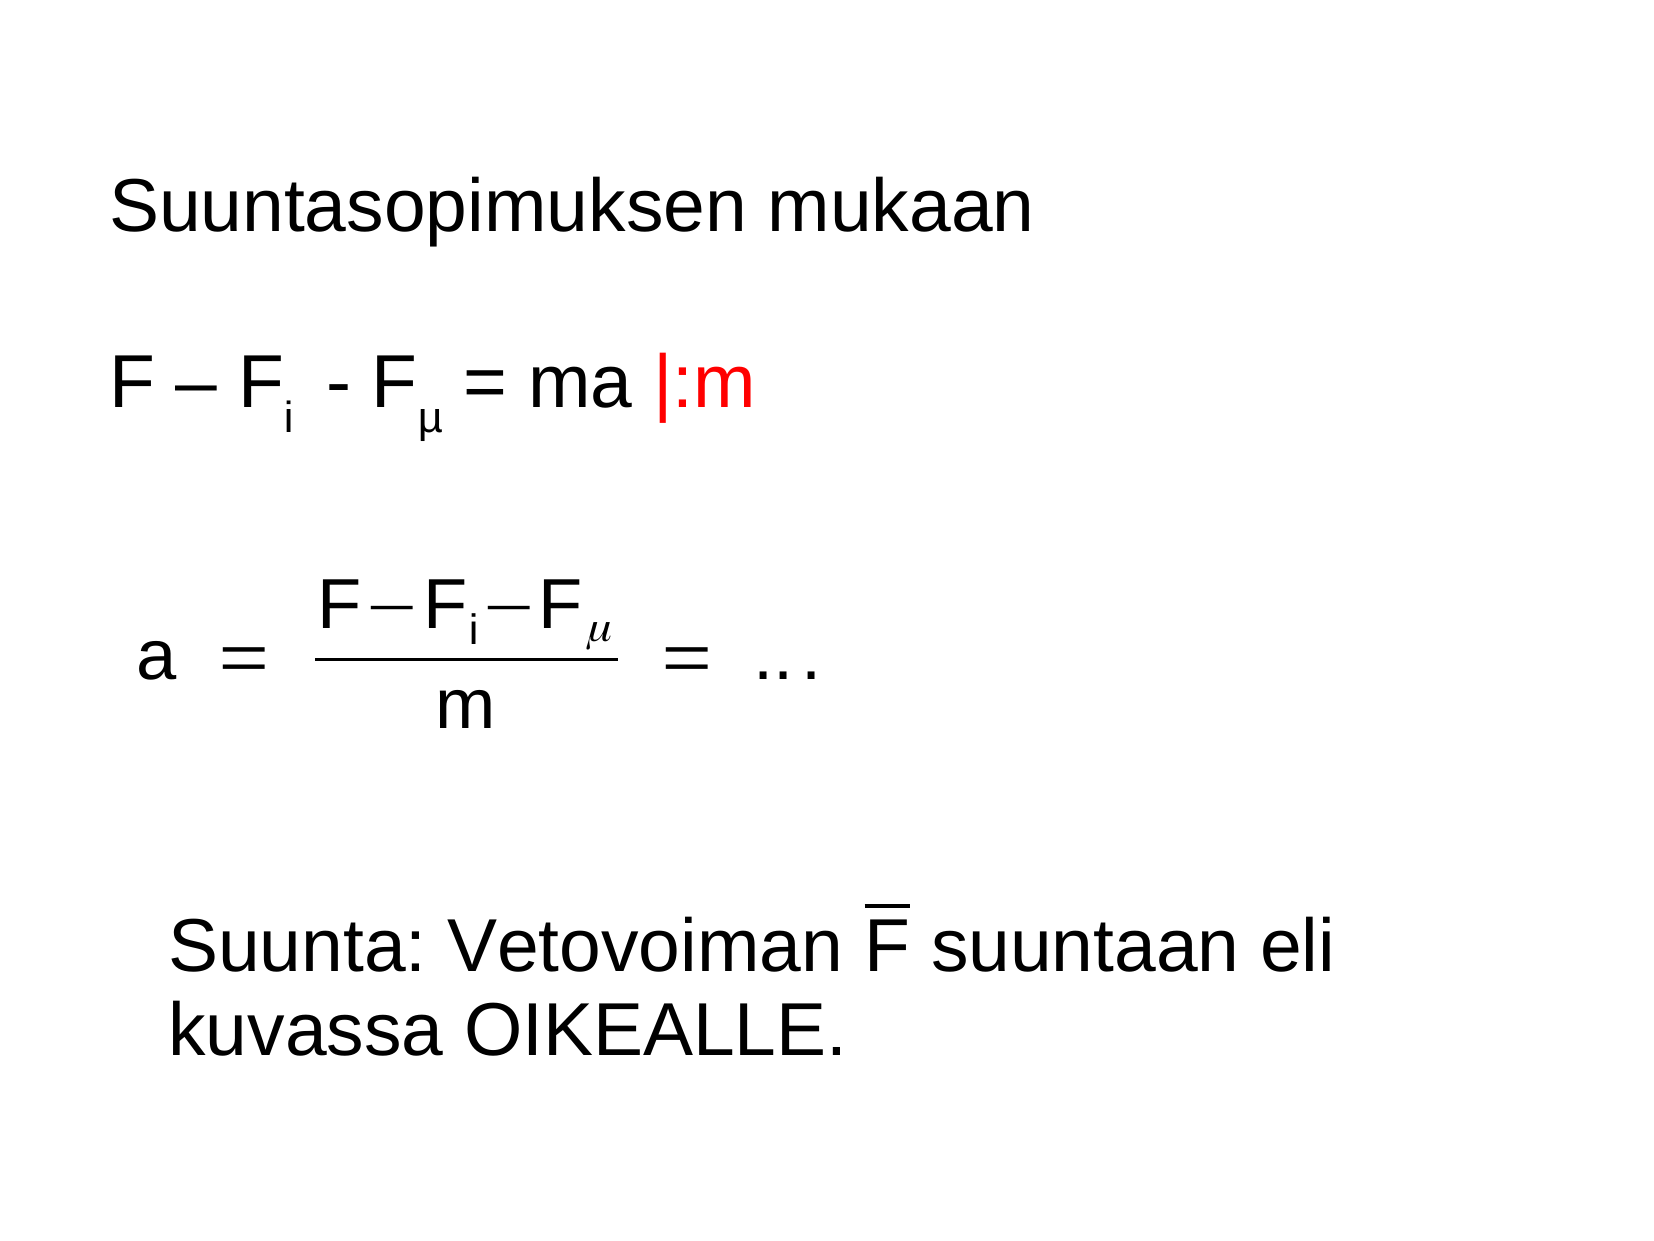

Suuntasopimuksen mukaan
F – Fi - Fµ = ma |:m
Suunta: Vetovoiman F suuntaan eli
kuvassa OIKEALLE.